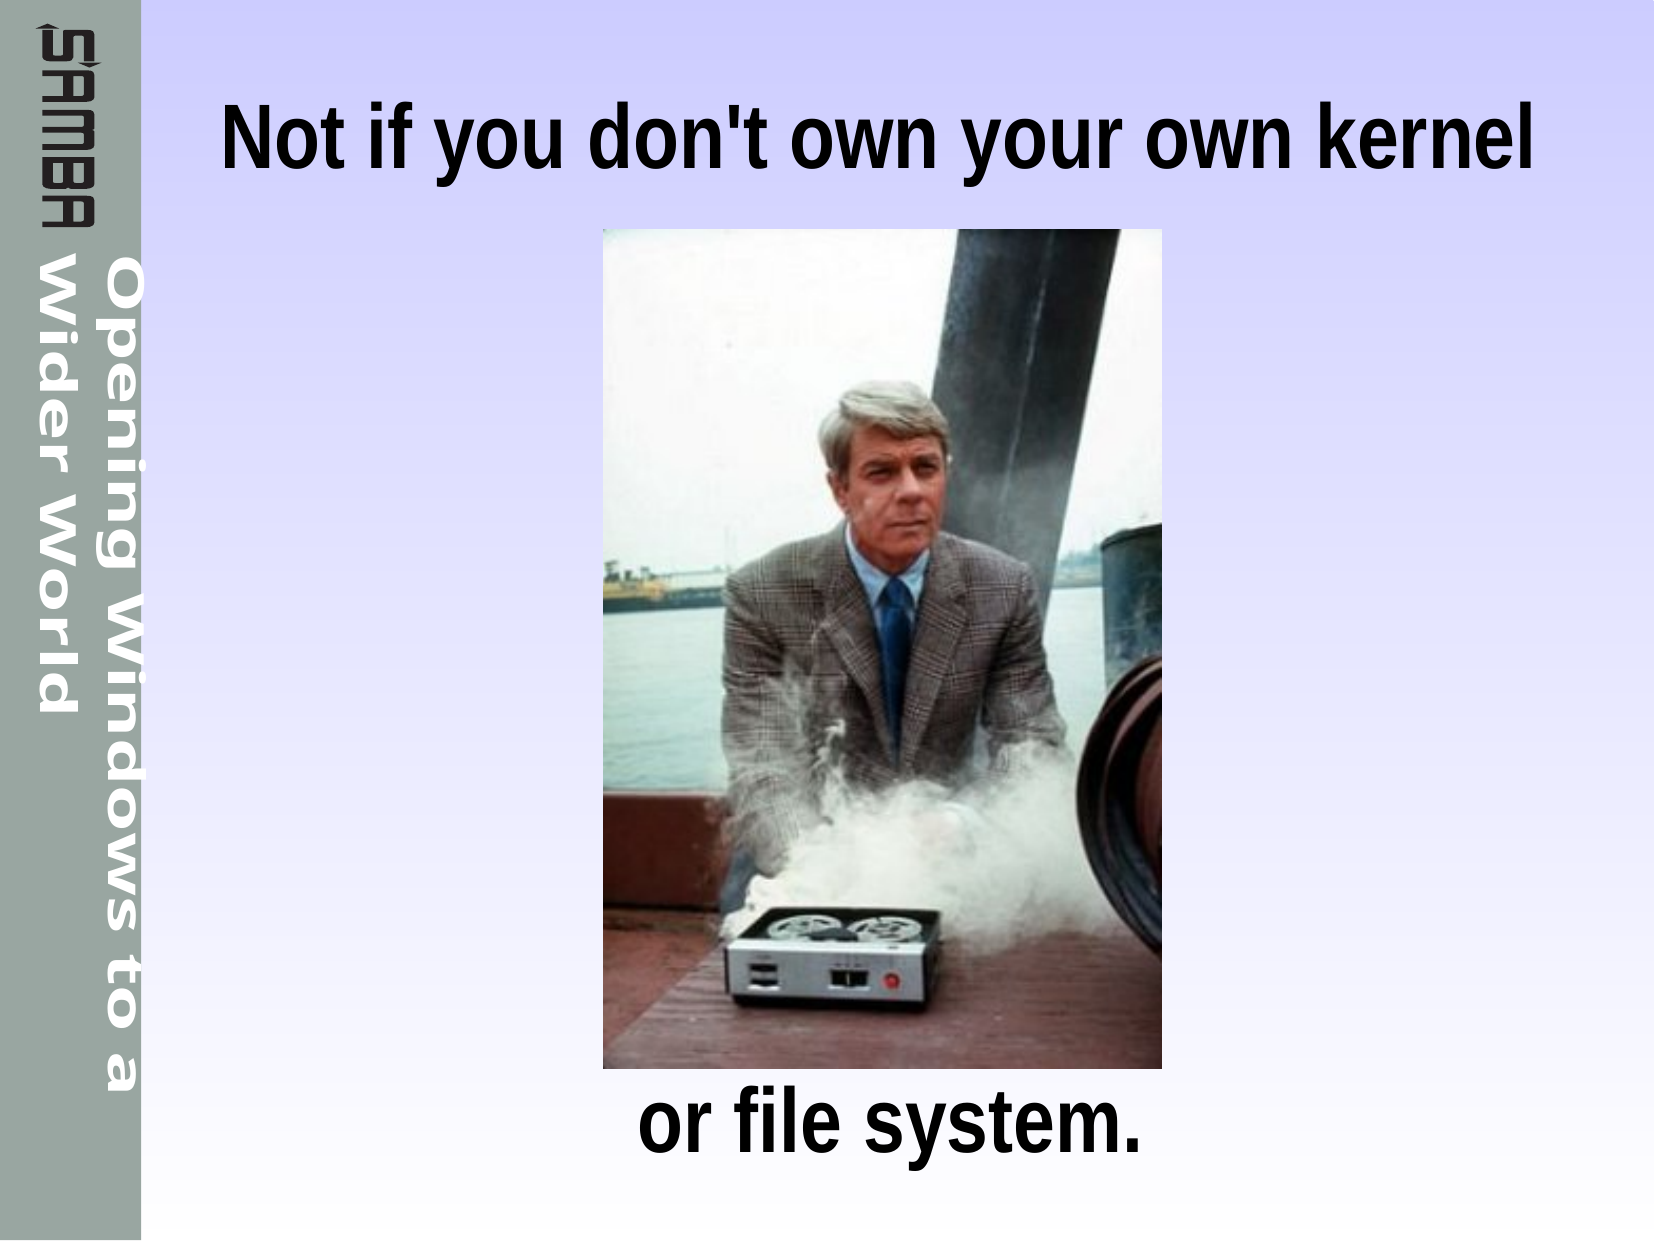

# Not if you don't own your own kernel
or file system.